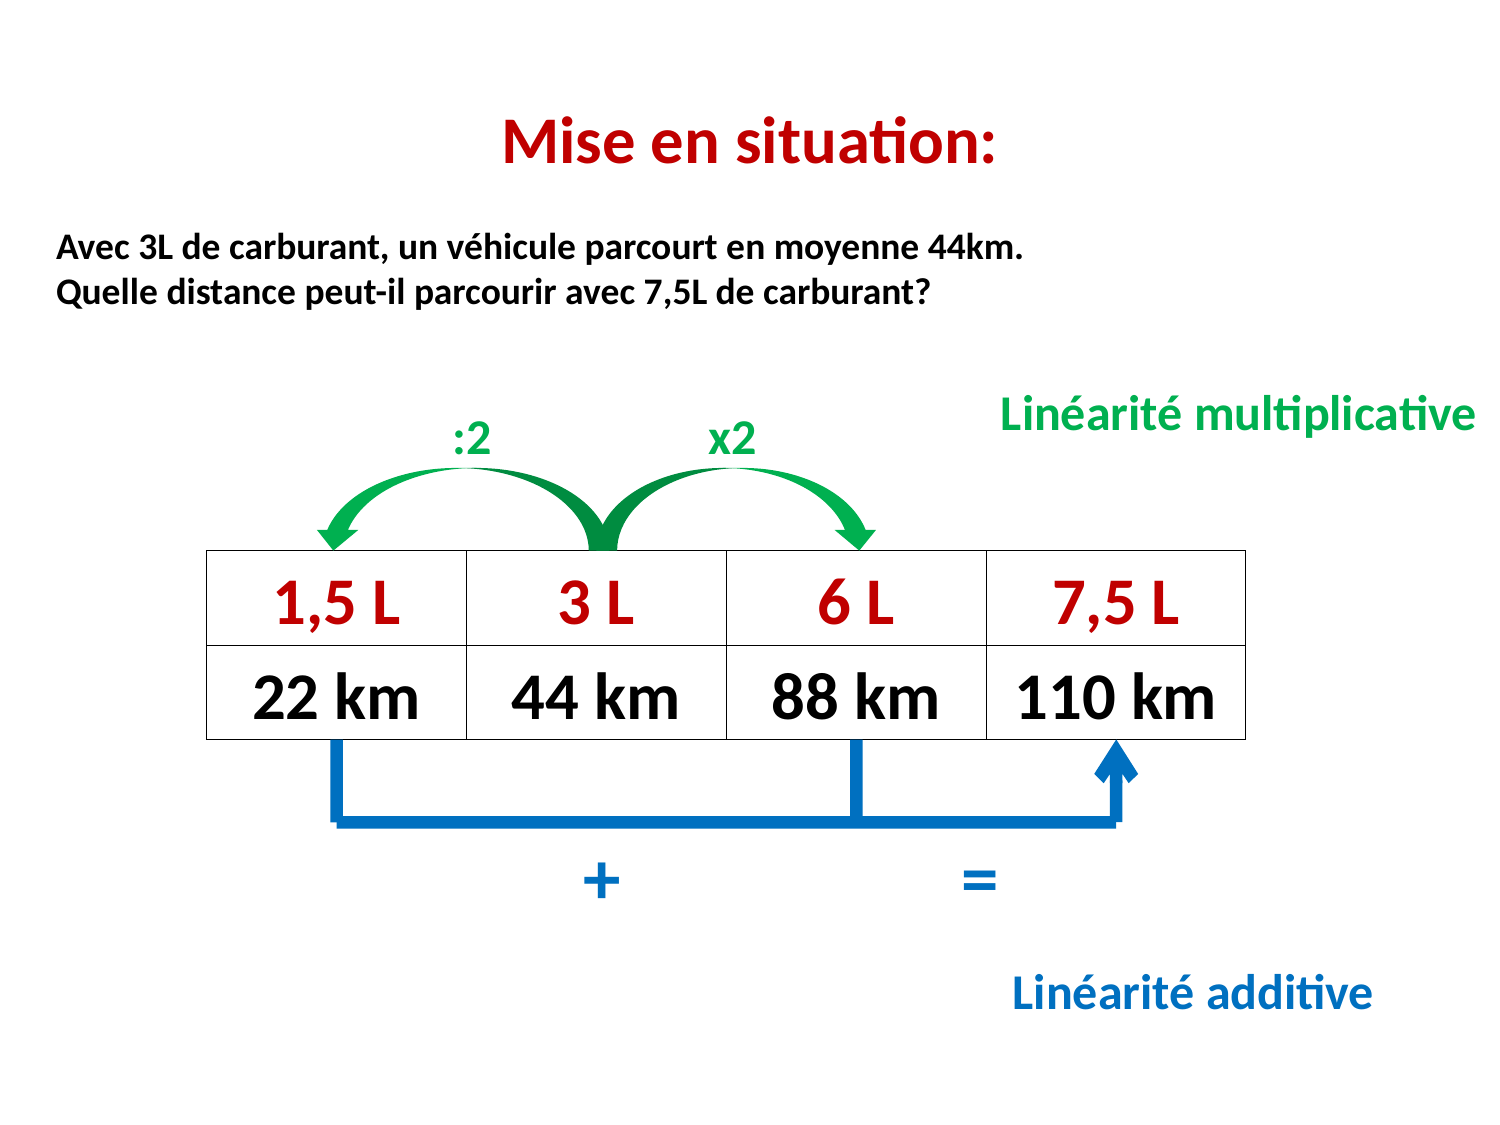

Mise en situation:
Avec 3L de carburant, un véhicule parcourt en moyenne 44km.
Quelle distance peut-il parcourir avec 7,5L de carburant?
Linéarité multiplicative
:2
x2
1,5 L
3 L
6 L
7,5 L
22 km
44 km
88 km
110 km
+
=
Linéarité additive